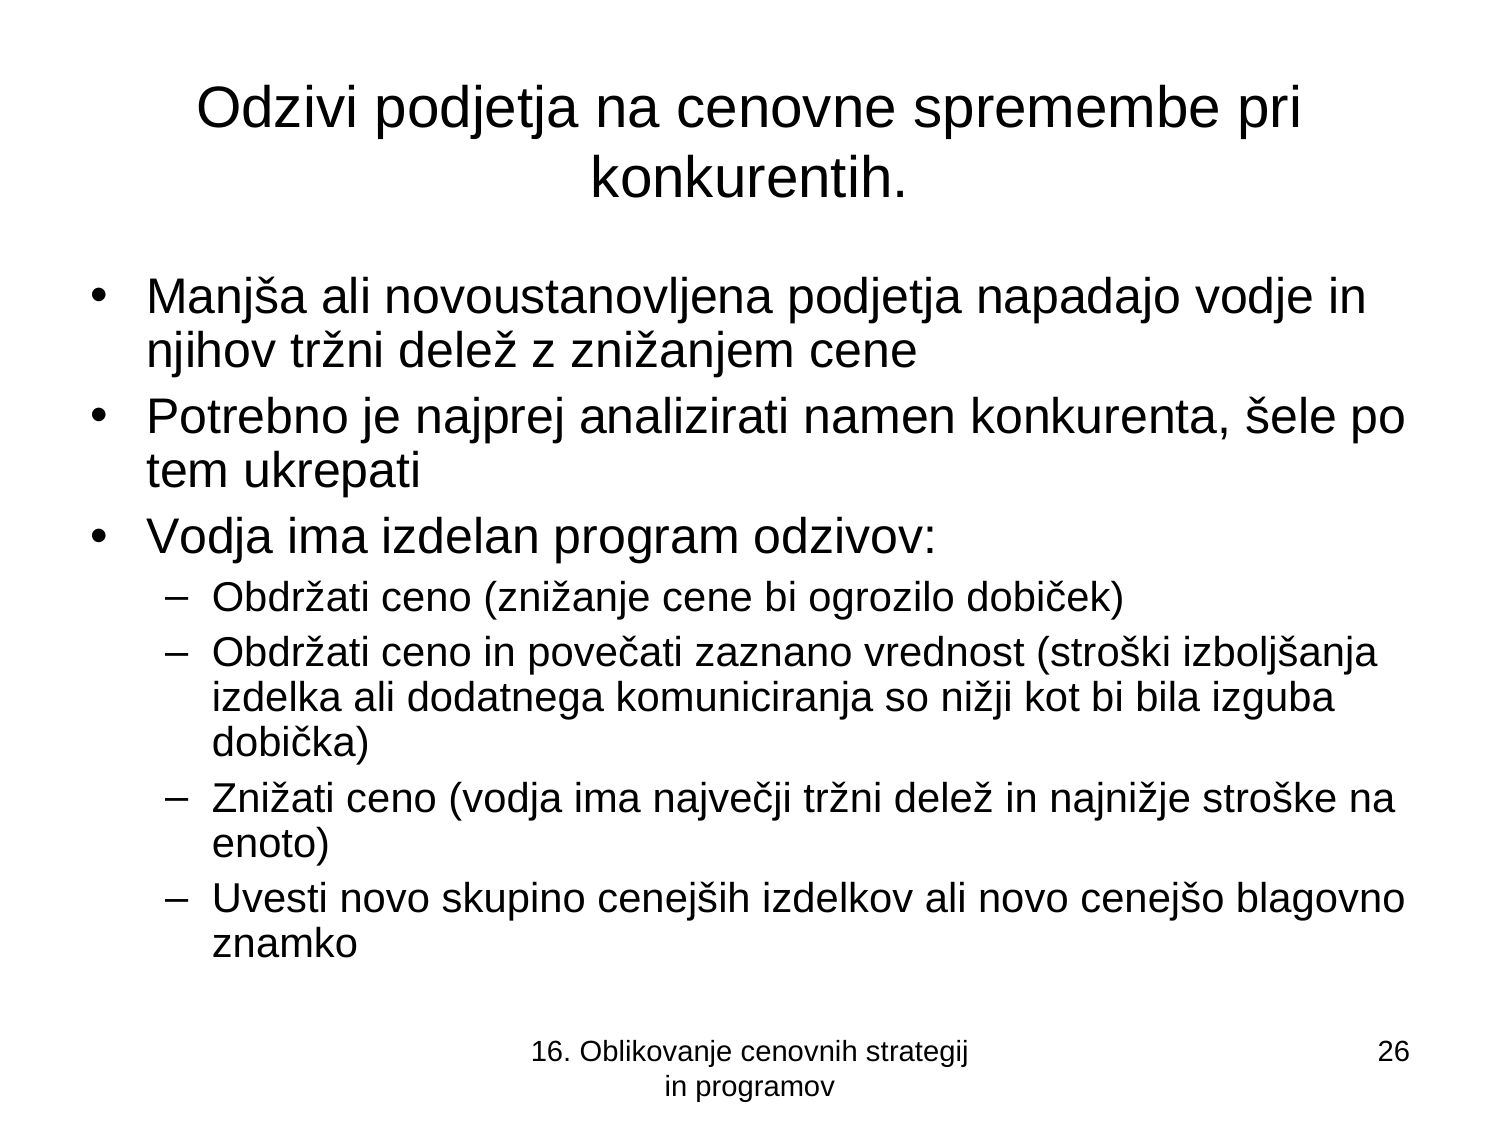

# Odzivi podjetja na cenovne spremembe pri konkurentih.
Manjša ali novoustanovljena podjetja napadajo vodje in njihov tržni delež z znižanjem cene
Potrebno je najprej analizirati namen konkurenta, šele po tem ukrepati
Vodja ima izdelan program odzivov:
Obdržati ceno (znižanje cene bi ogrozilo dobiček)
Obdržati ceno in povečati zaznano vrednost (stroški izboljšanja izdelka ali dodatnega komuniciranja so nižji kot bi bila izguba dobička)
Znižati ceno (vodja ima največji tržni delež in najnižje stroške na enoto)
Uvesti novo skupino cenejših izdelkov ali novo cenejšo blagovno znamko
16. Oblikovanje cenovnih strategij in programov